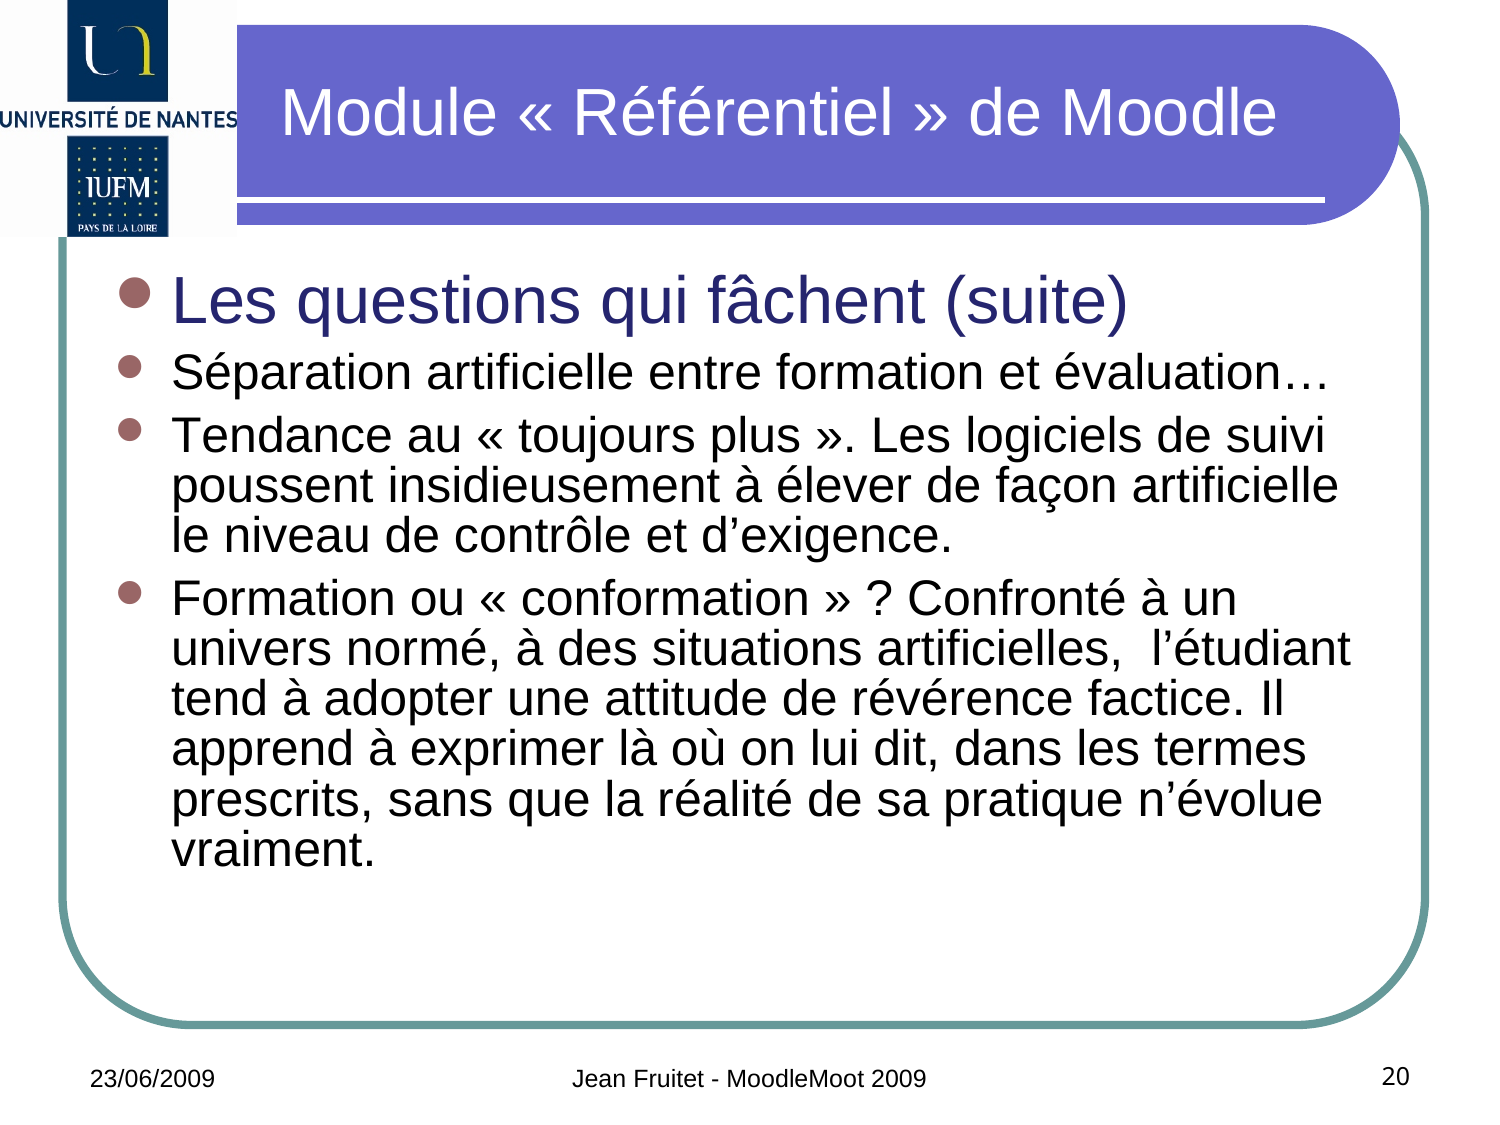

Module « Référentiel » de Moodle
# Les questions qui fâchent (suite)
Séparation artificielle entre formation et évaluation…
Tendance au « toujours plus ». Les logiciels de suivi poussent insidieusement à élever de façon artificielle le niveau de contrôle et d’exigence.
Formation ou « conformation » ? Confronté à un univers normé, à des situations artificielles, l’étudiant tend à adopter une attitude de révérence factice. Il apprend à exprimer là où on lui dit, dans les termes prescrits, sans que la réalité de sa pratique n’évolue vraiment.
23/06/2009
Jean Fruitet - MoodleMoot 2009
20